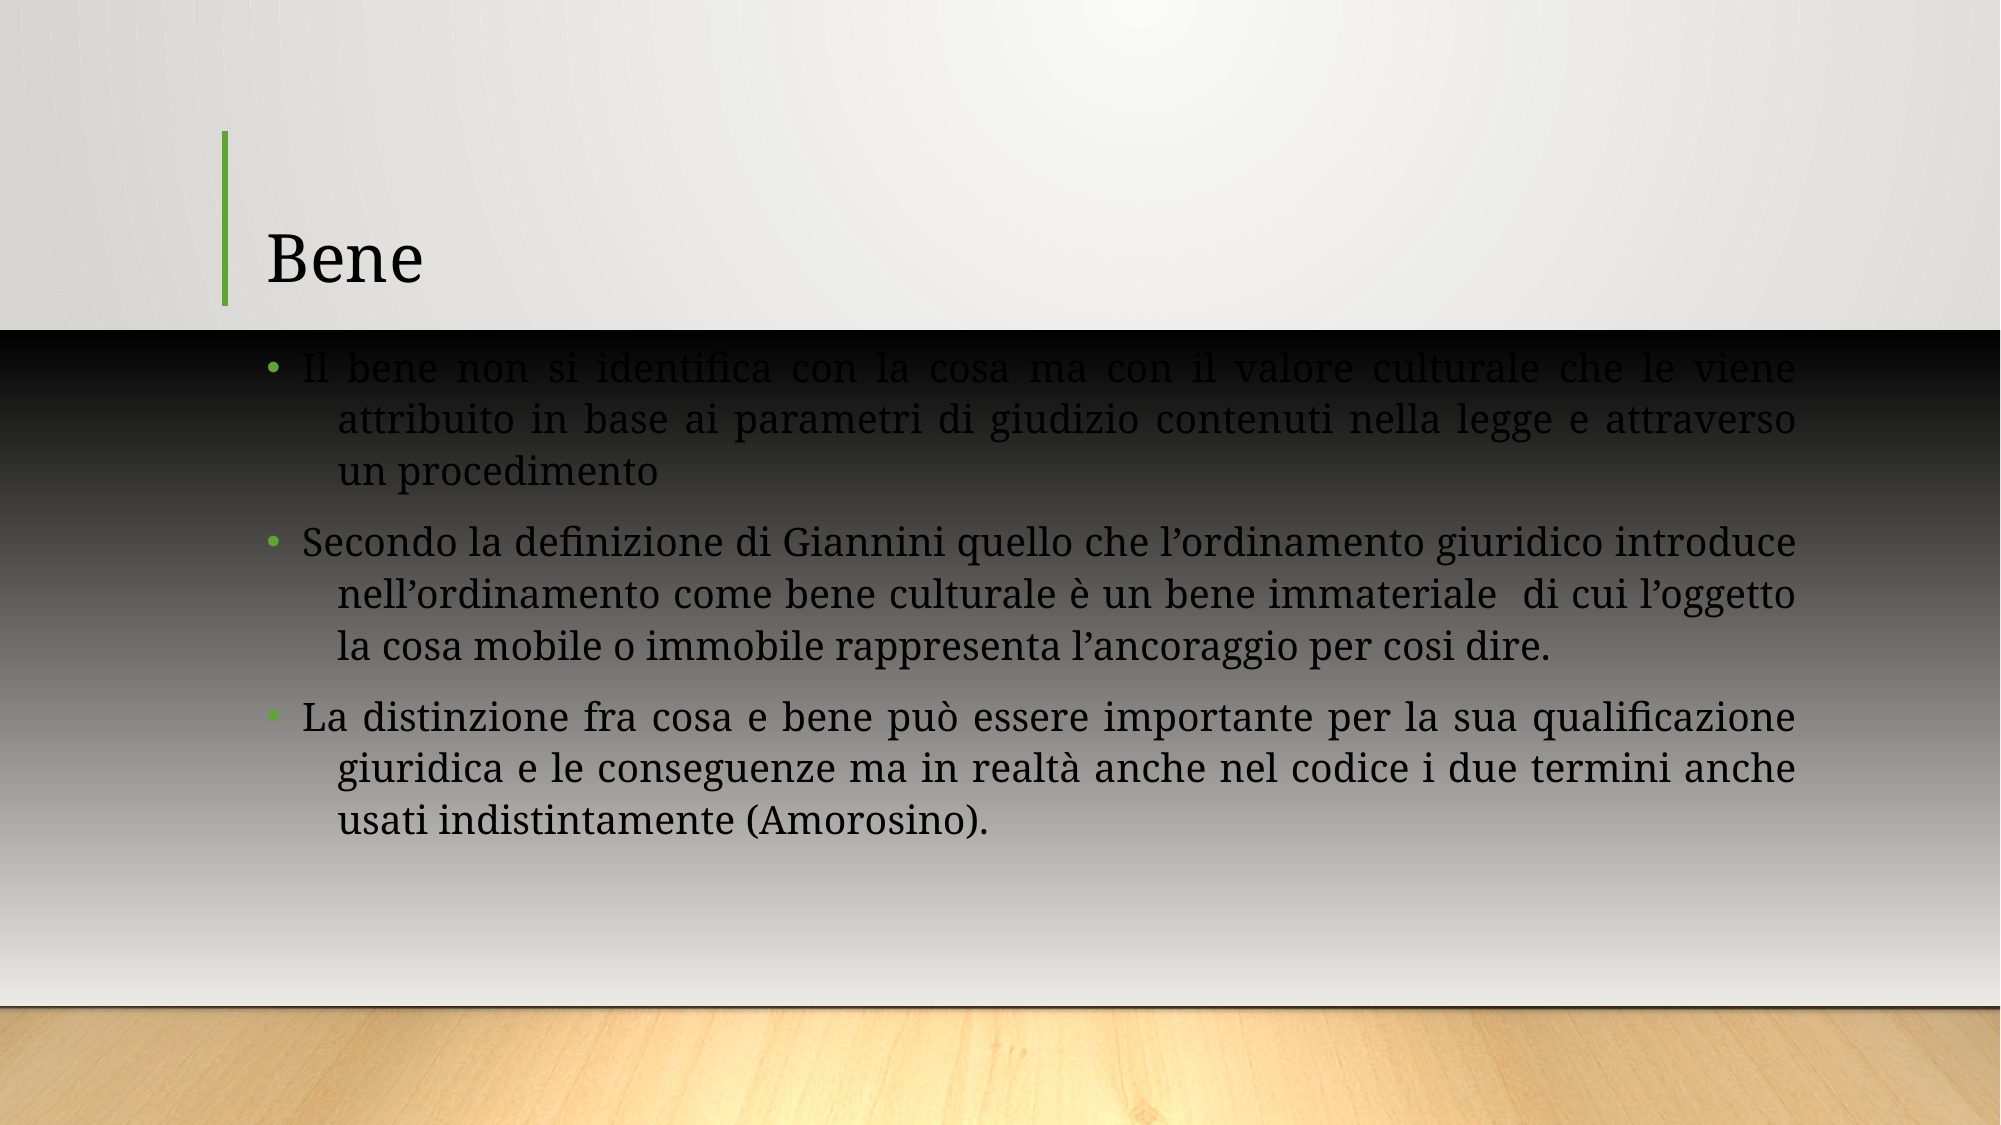

# Bene
Il bene non si identifica con la cosa ma con il valore culturale che le viene attribuito in base ai parametri di giudizio contenuti nella legge e attraverso un procedimento
Secondo la definizione di Giannini quello che l’ordinamento giuridico introduce nell’ordinamento come bene culturale è un bene immateriale di cui l’oggetto la cosa mobile o immobile rappresenta l’ancoraggio per cosi dire.
La distinzione fra cosa e bene può essere importante per la sua qualificazione giuridica e le conseguenze ma in realtà anche nel codice i due termini anche usati indistintamente (Amorosino).